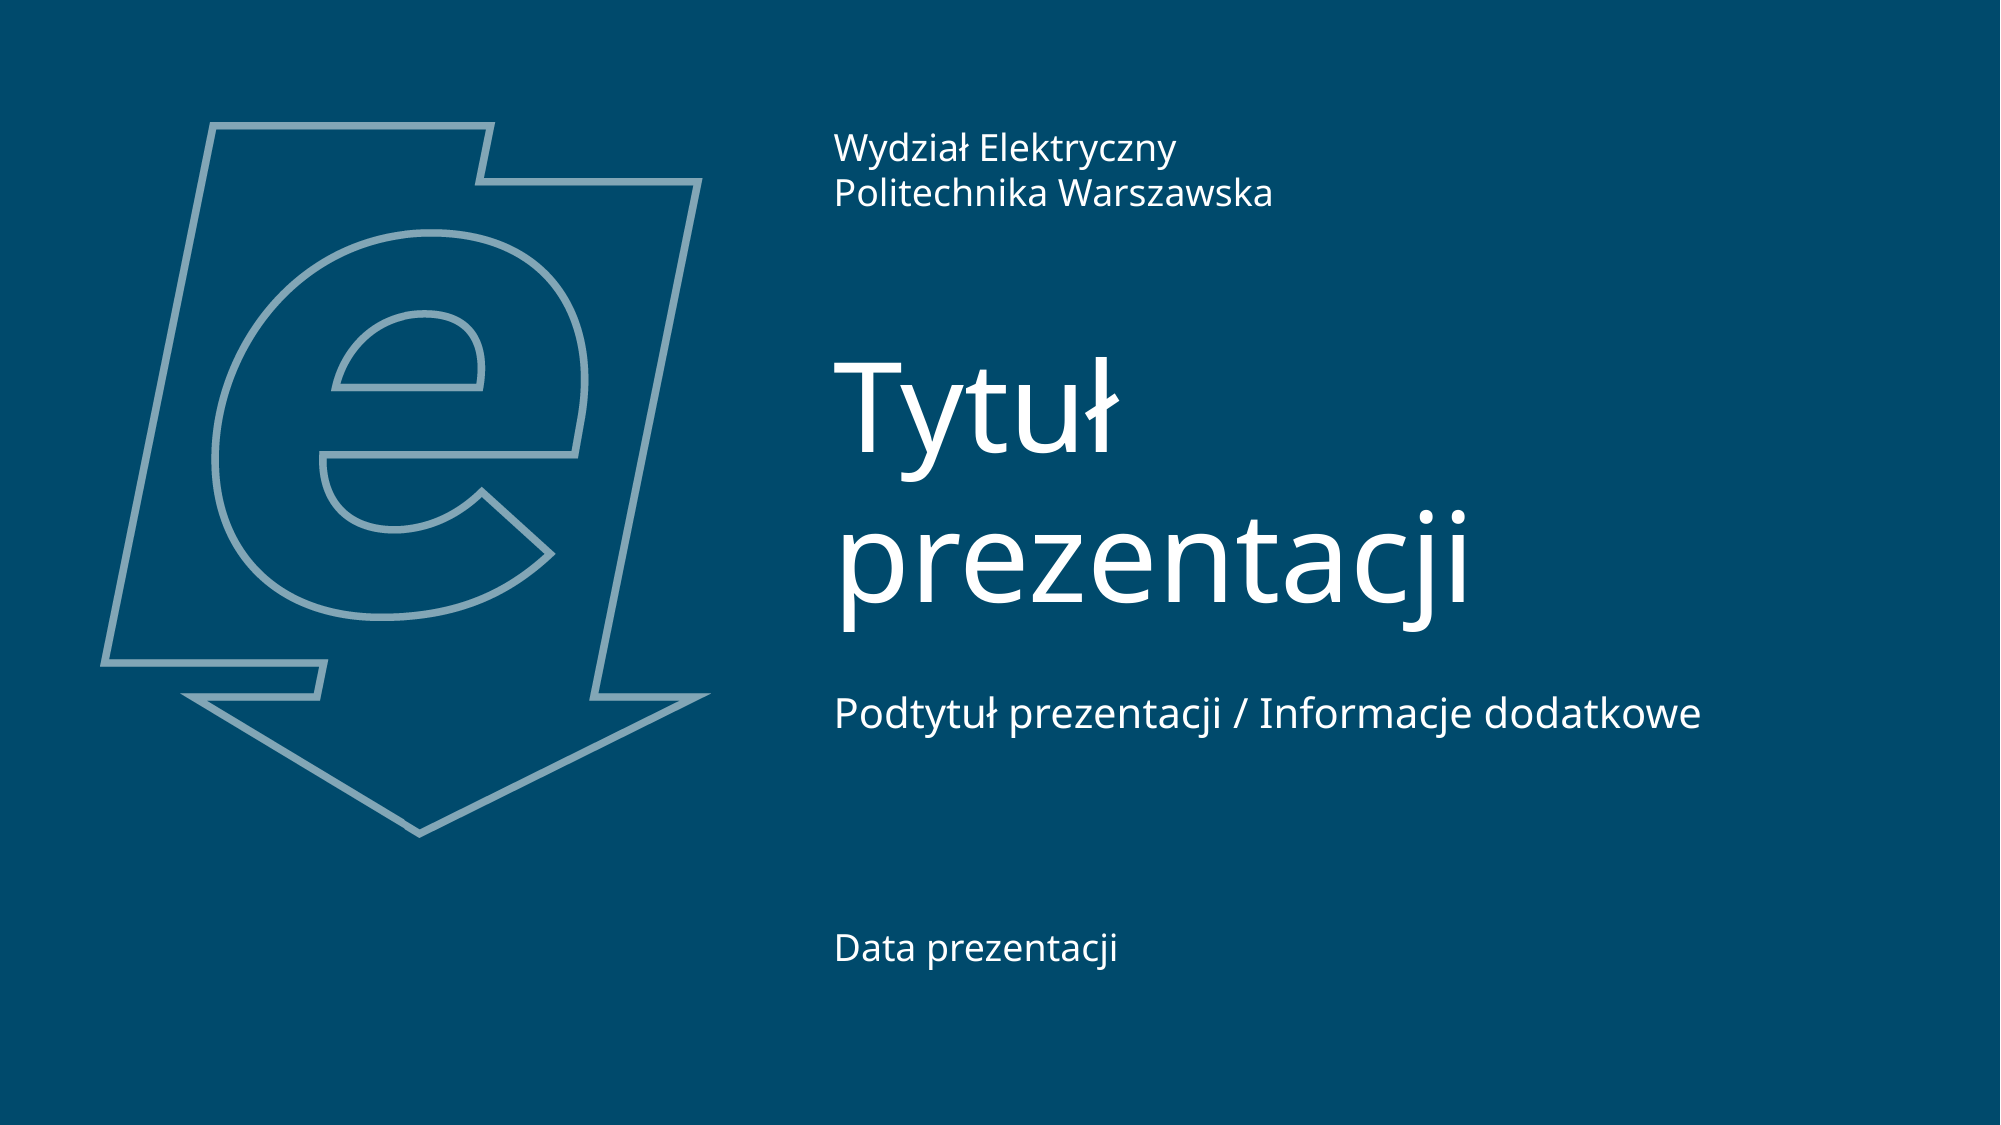

Wydział Elektryczny
Politechnika Warszawska
Tytuł
prezentacji
Podtytuł prezentacji / Informacje dodatkowe
Data prezentacji